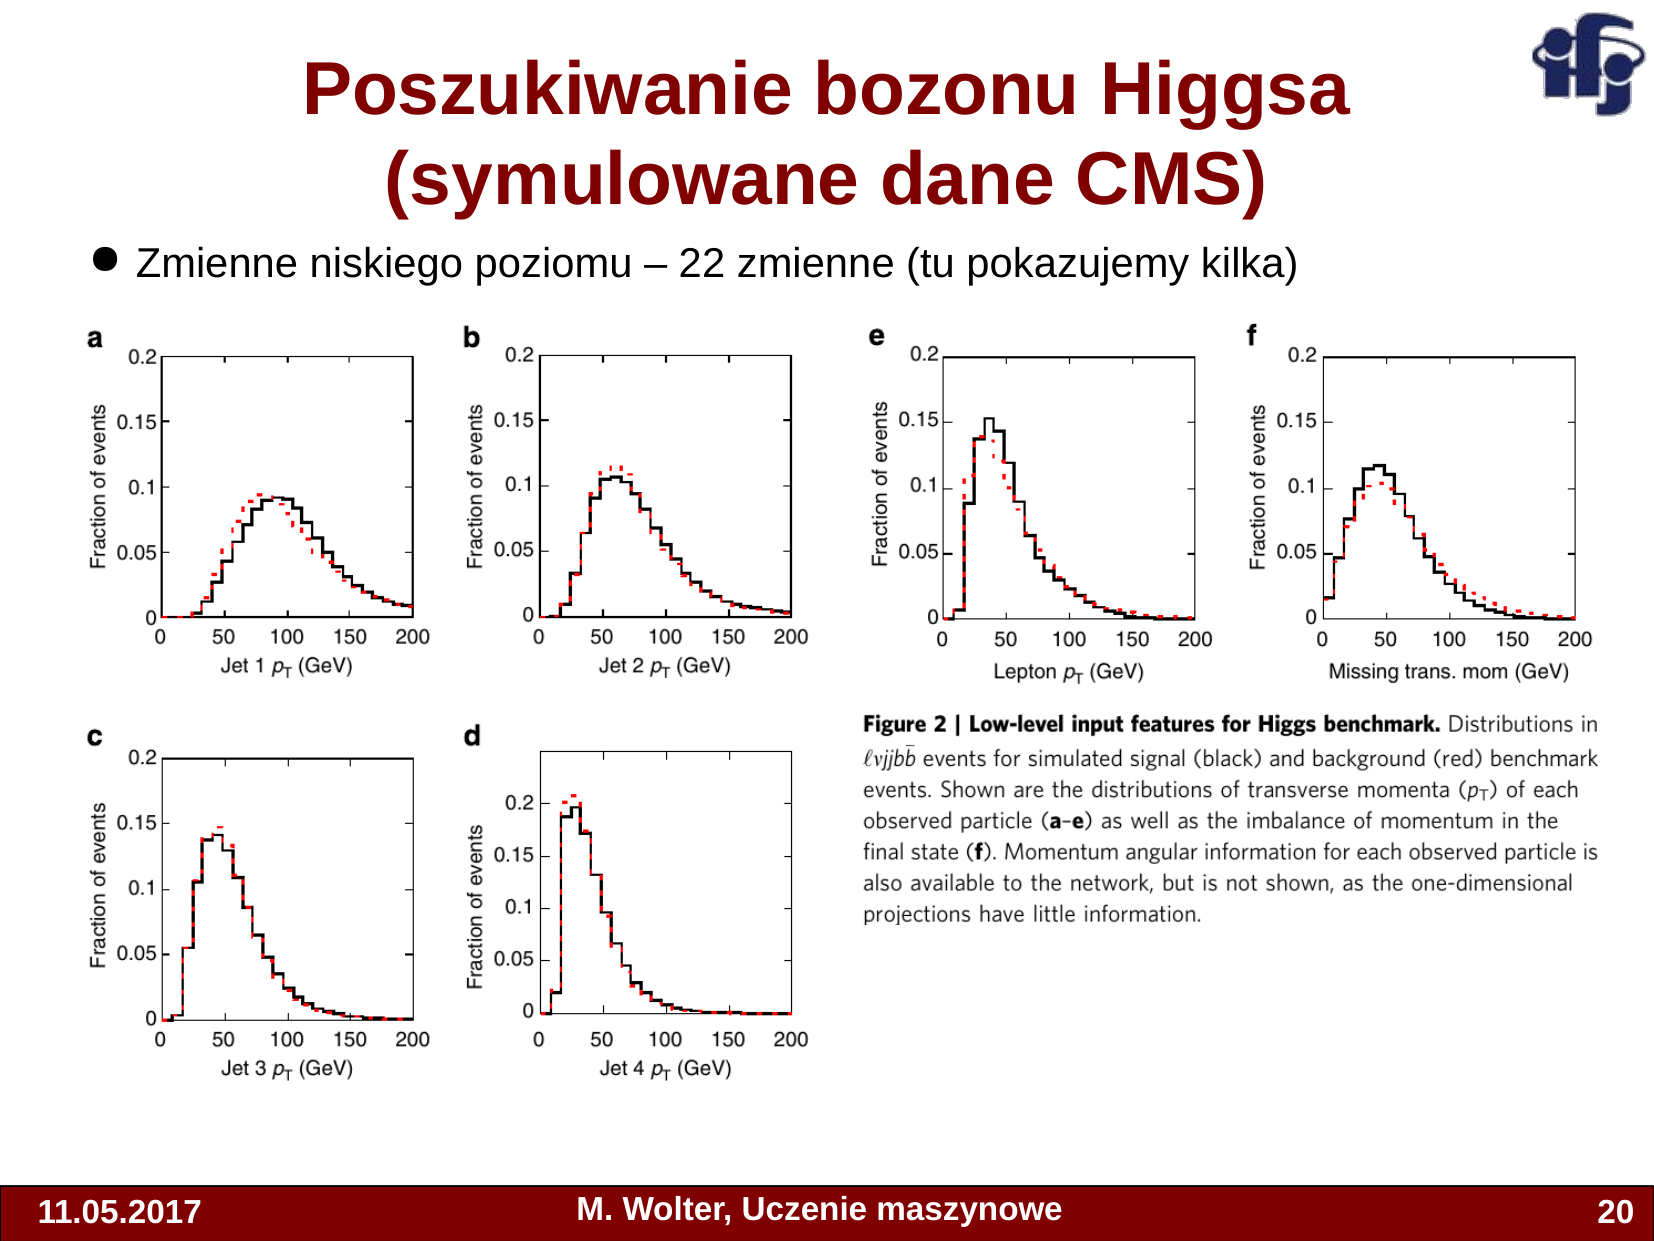

# Poszukiwanie bozonu Higgsa (symulowane dane CMS)
Zmienne niskiego poziomu – 22 zmienne (tu pokazujemy kilka)
9.03.2017
Machine Learning, M. Wolter